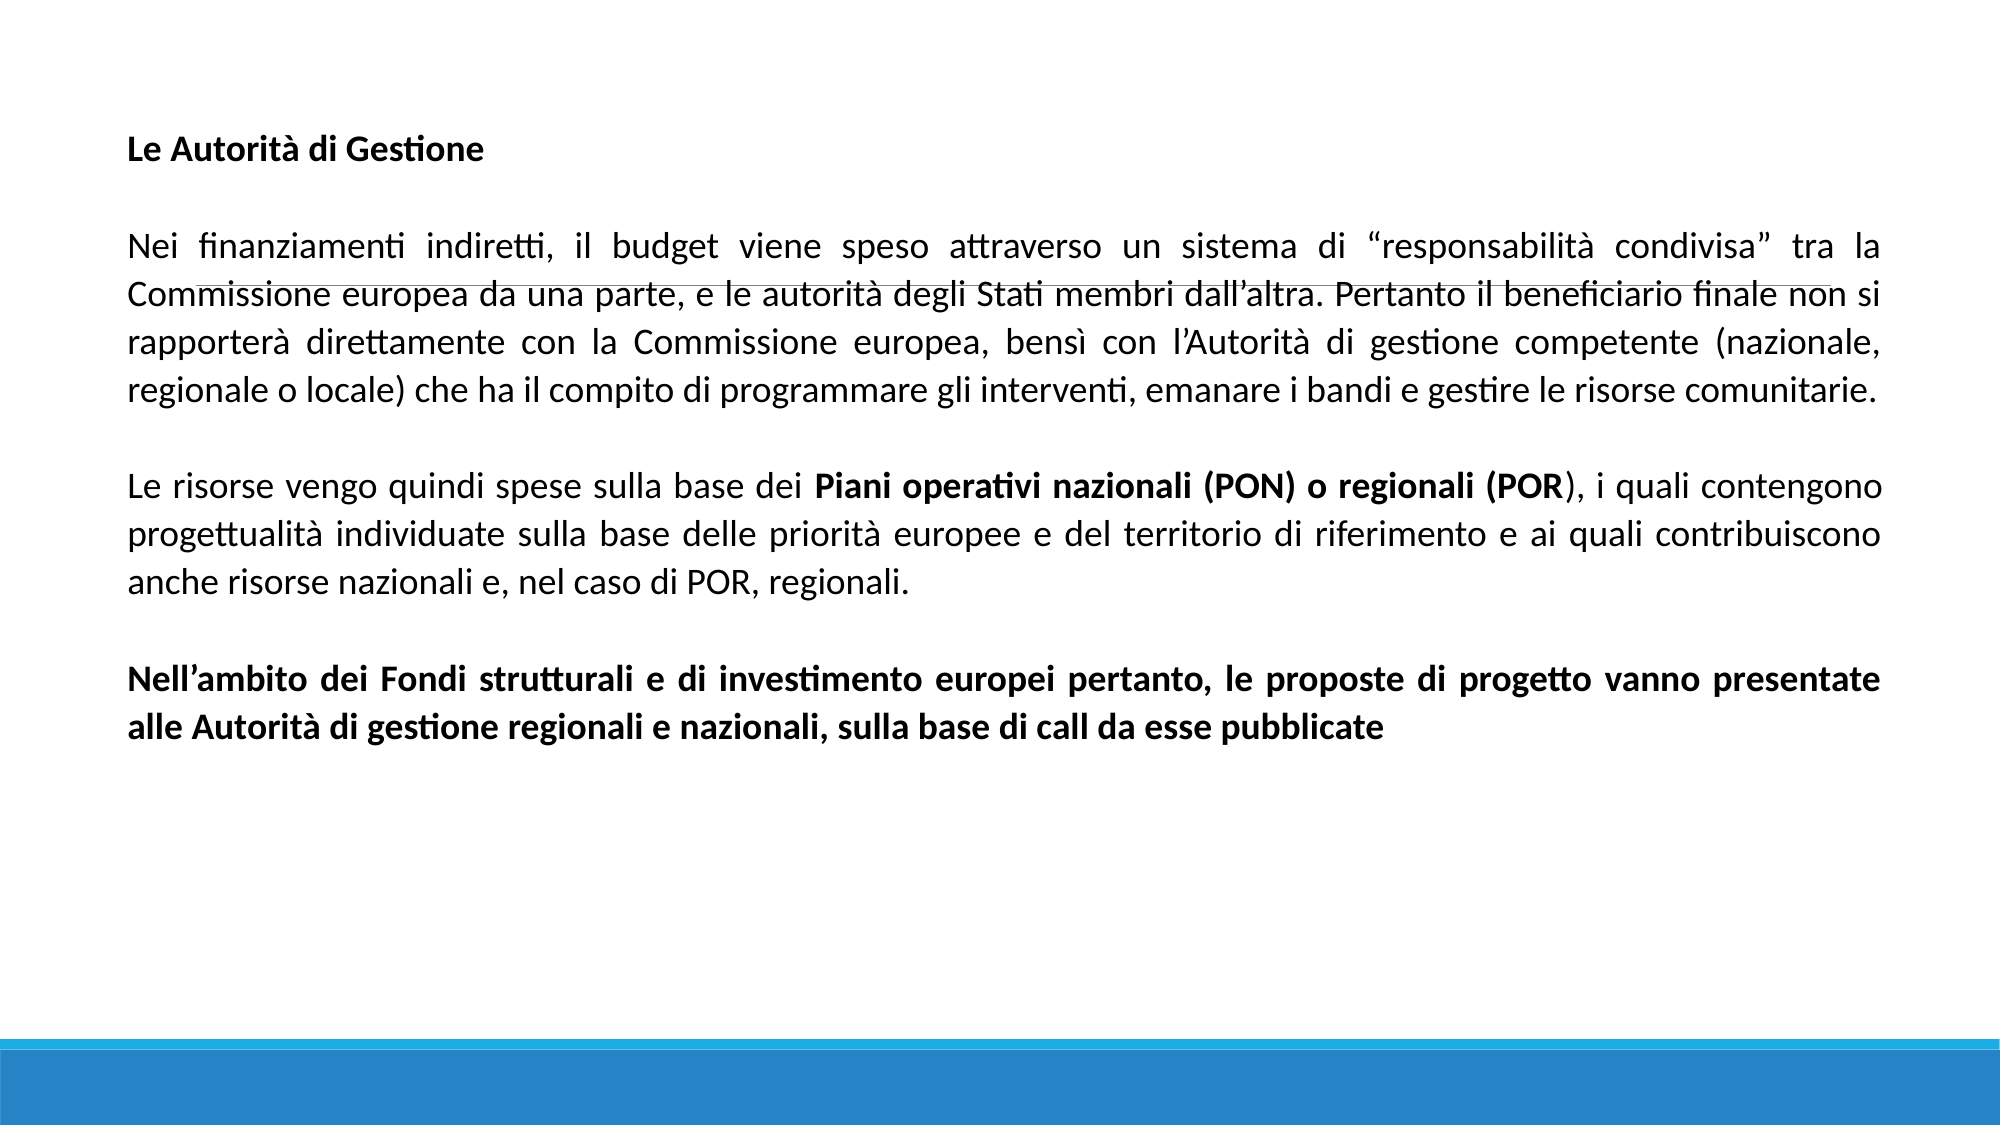

Le Autorità di Gestione
Nei finanziamenti indiretti, il budget viene speso attraverso un sistema di “responsabilità condivisa” tra la Commissione europea da una parte, e le autorità degli Stati membri dall’altra. Pertanto il beneficiario finale non si rapporterà direttamente con la Commissione europea, bensì con l’Autorità di gestione competente (nazionale, regionale o locale) che ha il compito di programmare gli interventi, emanare i bandi e gestire le risorse comunitarie.
Le risorse vengo quindi spese sulla base dei Piani operativi nazionali (PON) o regionali (POR), i quali contengono progettualità individuate sulla base delle priorità europee e del territorio di riferimento e ai quali contribuiscono anche risorse nazionali e, nel caso di POR, regionali.
Nell’ambito dei Fondi strutturali e di investimento europei pertanto, le proposte di progetto vanno presentate alle Autorità di gestione regionali e nazionali, sulla base di call da esse pubblicate